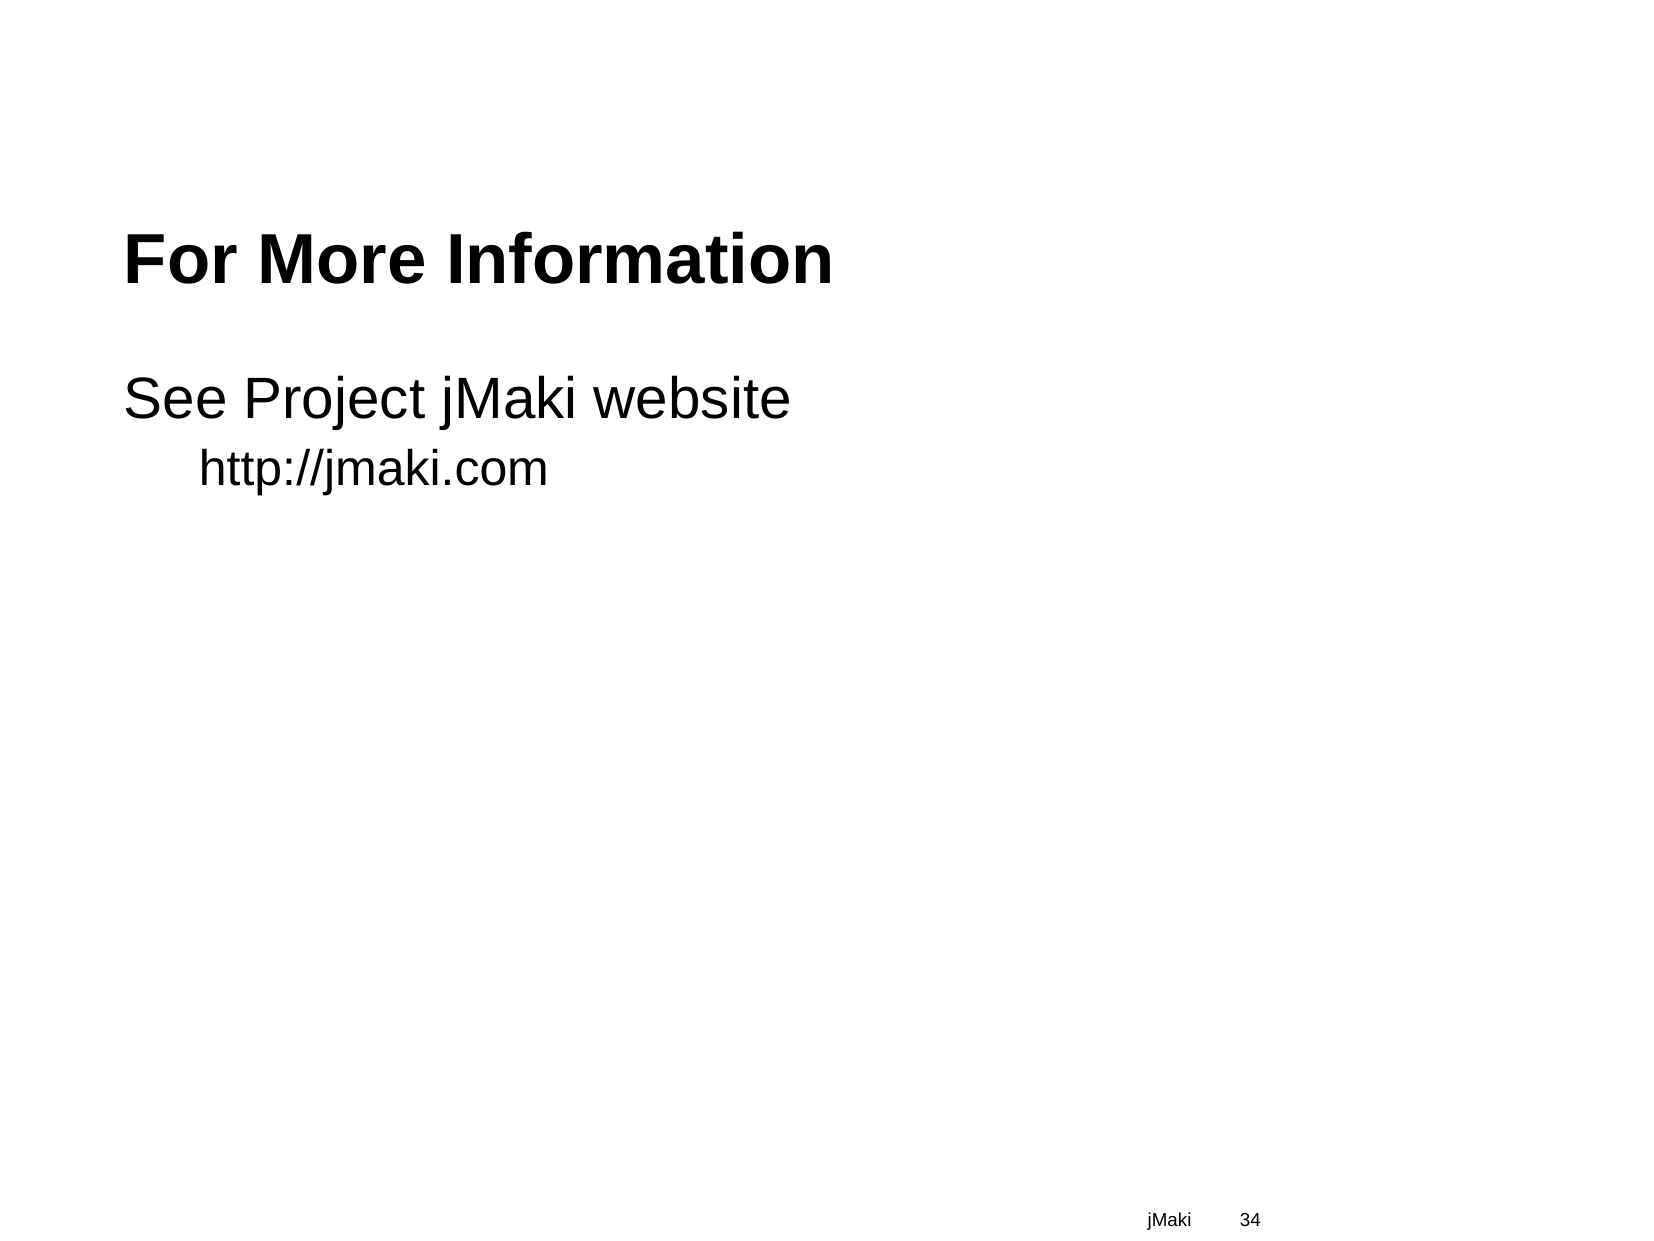

# For More Information
See Project jMaki website
http://jmaki.com